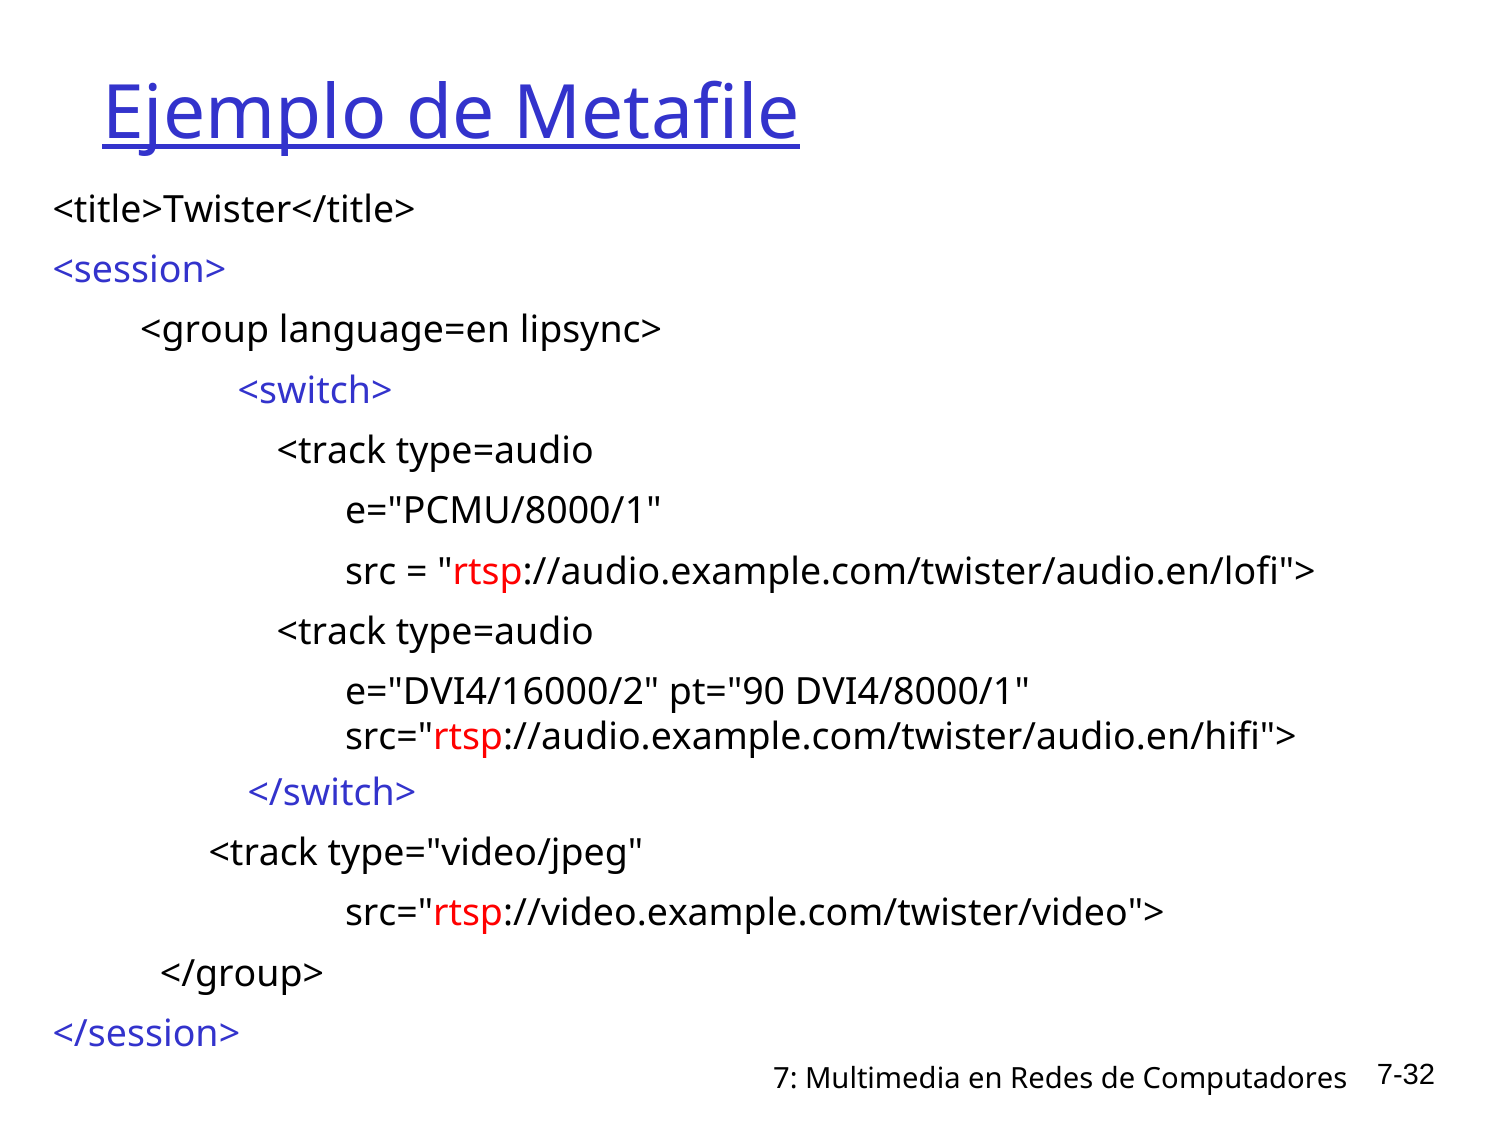

# Ejemplo de Metafile
<title>Twister</title>
<session>
 <group language=en lipsync>
 <switch>
 <track type=audio
 e="PCMU/8000/1"
 src = "rtsp://audio.example.com/twister/audio.en/lofi">
 <track type=audio
 e="DVI4/16000/2" pt="90 DVI4/8000/1"
 src="rtsp://audio.example.com/twister/audio.en/hifi">
 </switch>
 <track type="video/jpeg"
 src="rtsp://video.example.com/twister/video">
 </group>
</session>
32